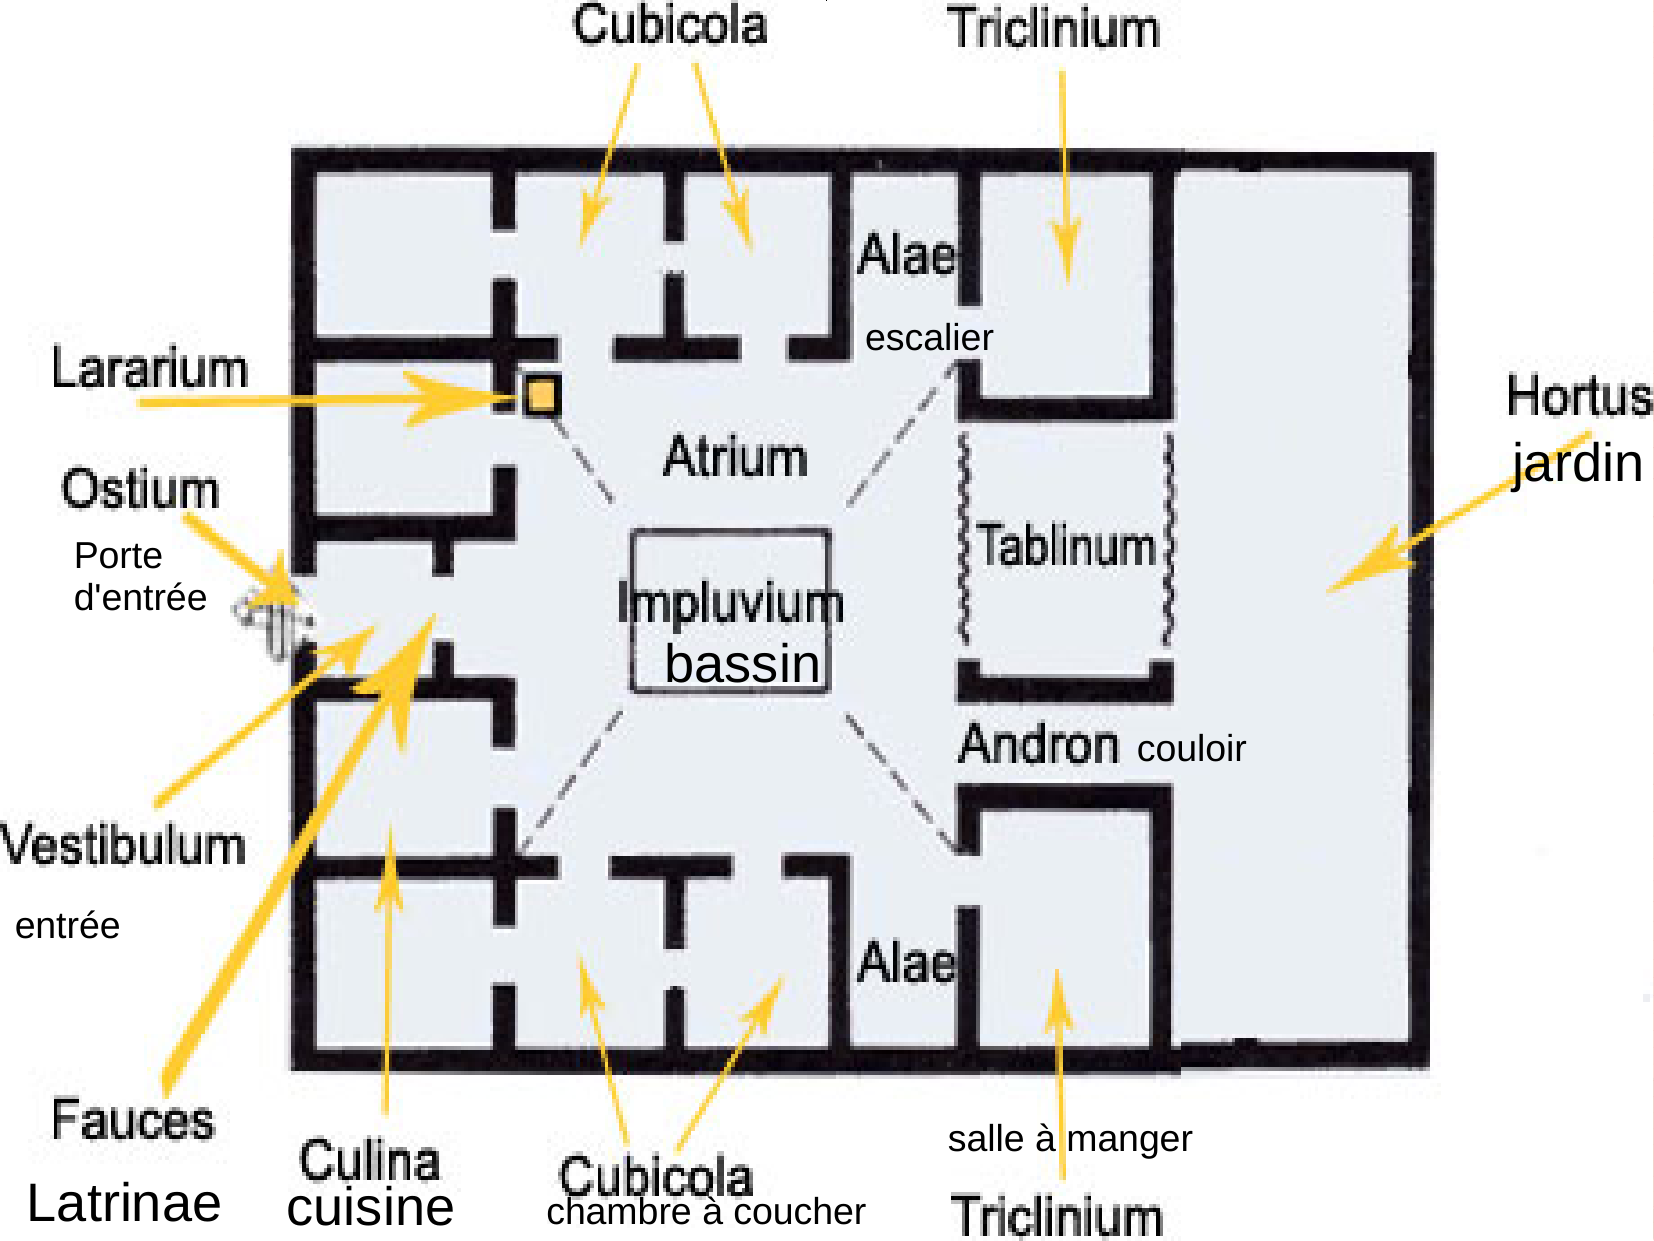

escalier
jardin
Porte d'entrée
bassin
couloir
entrée
salle à manger
Latrinae
cuisine
chambre à coucher